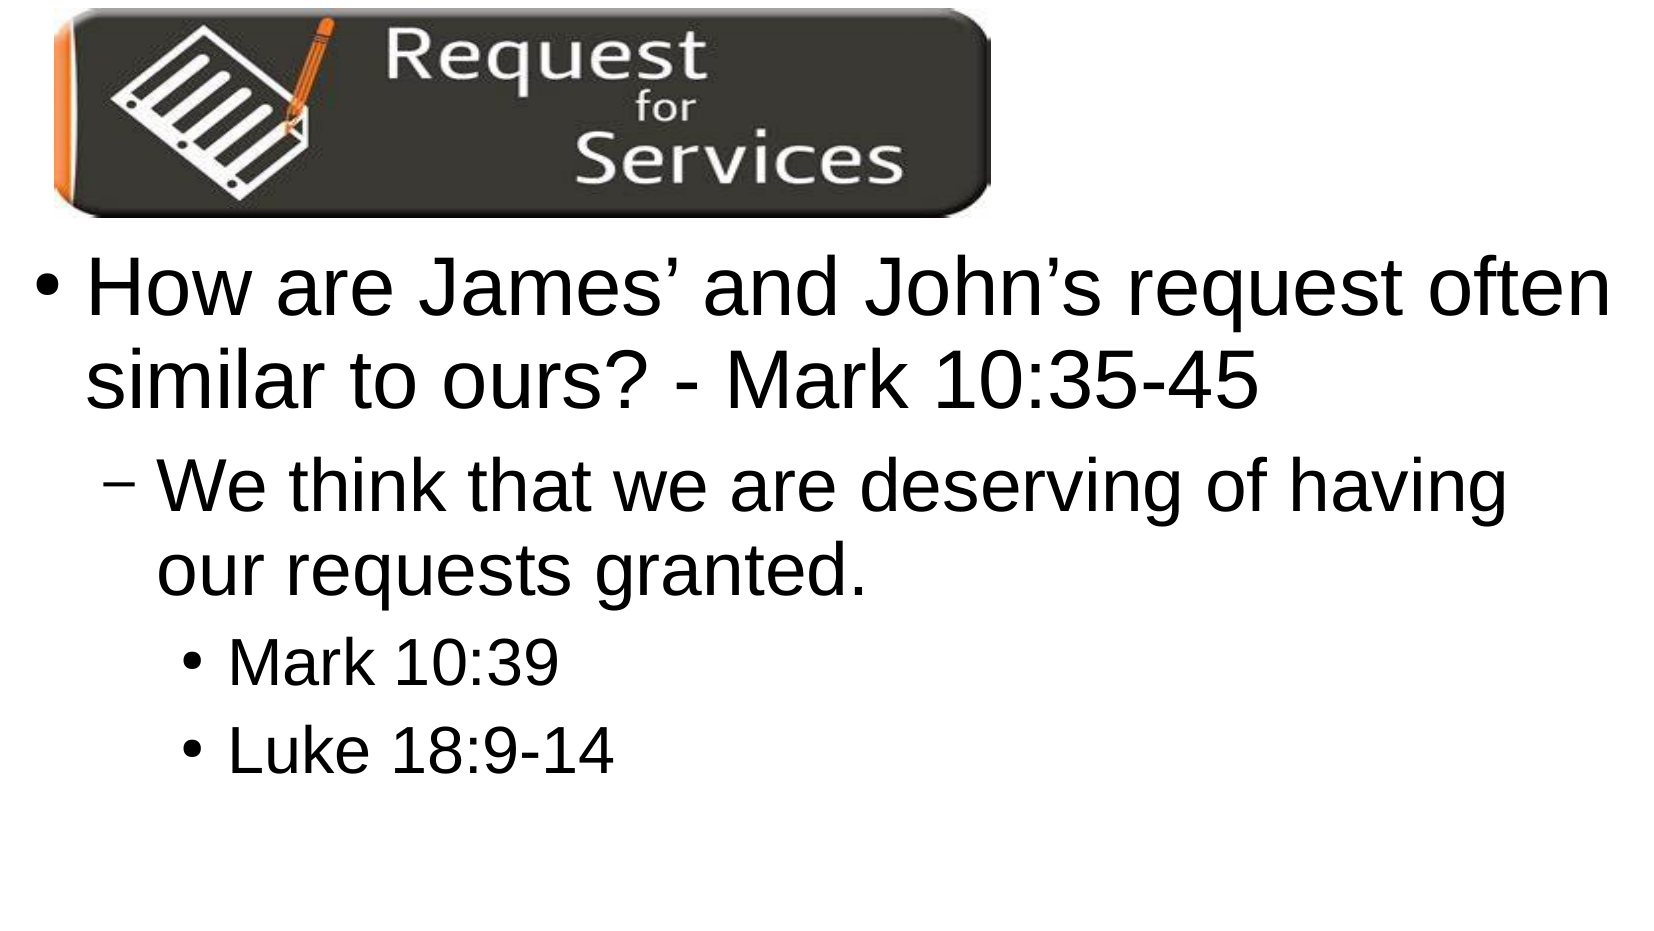

#
How are James’ and John’s request often similar to ours? - Mark 10:35-45
We think that we are deserving of having our requests granted.
Mark 10:39
Luke 18:9-14